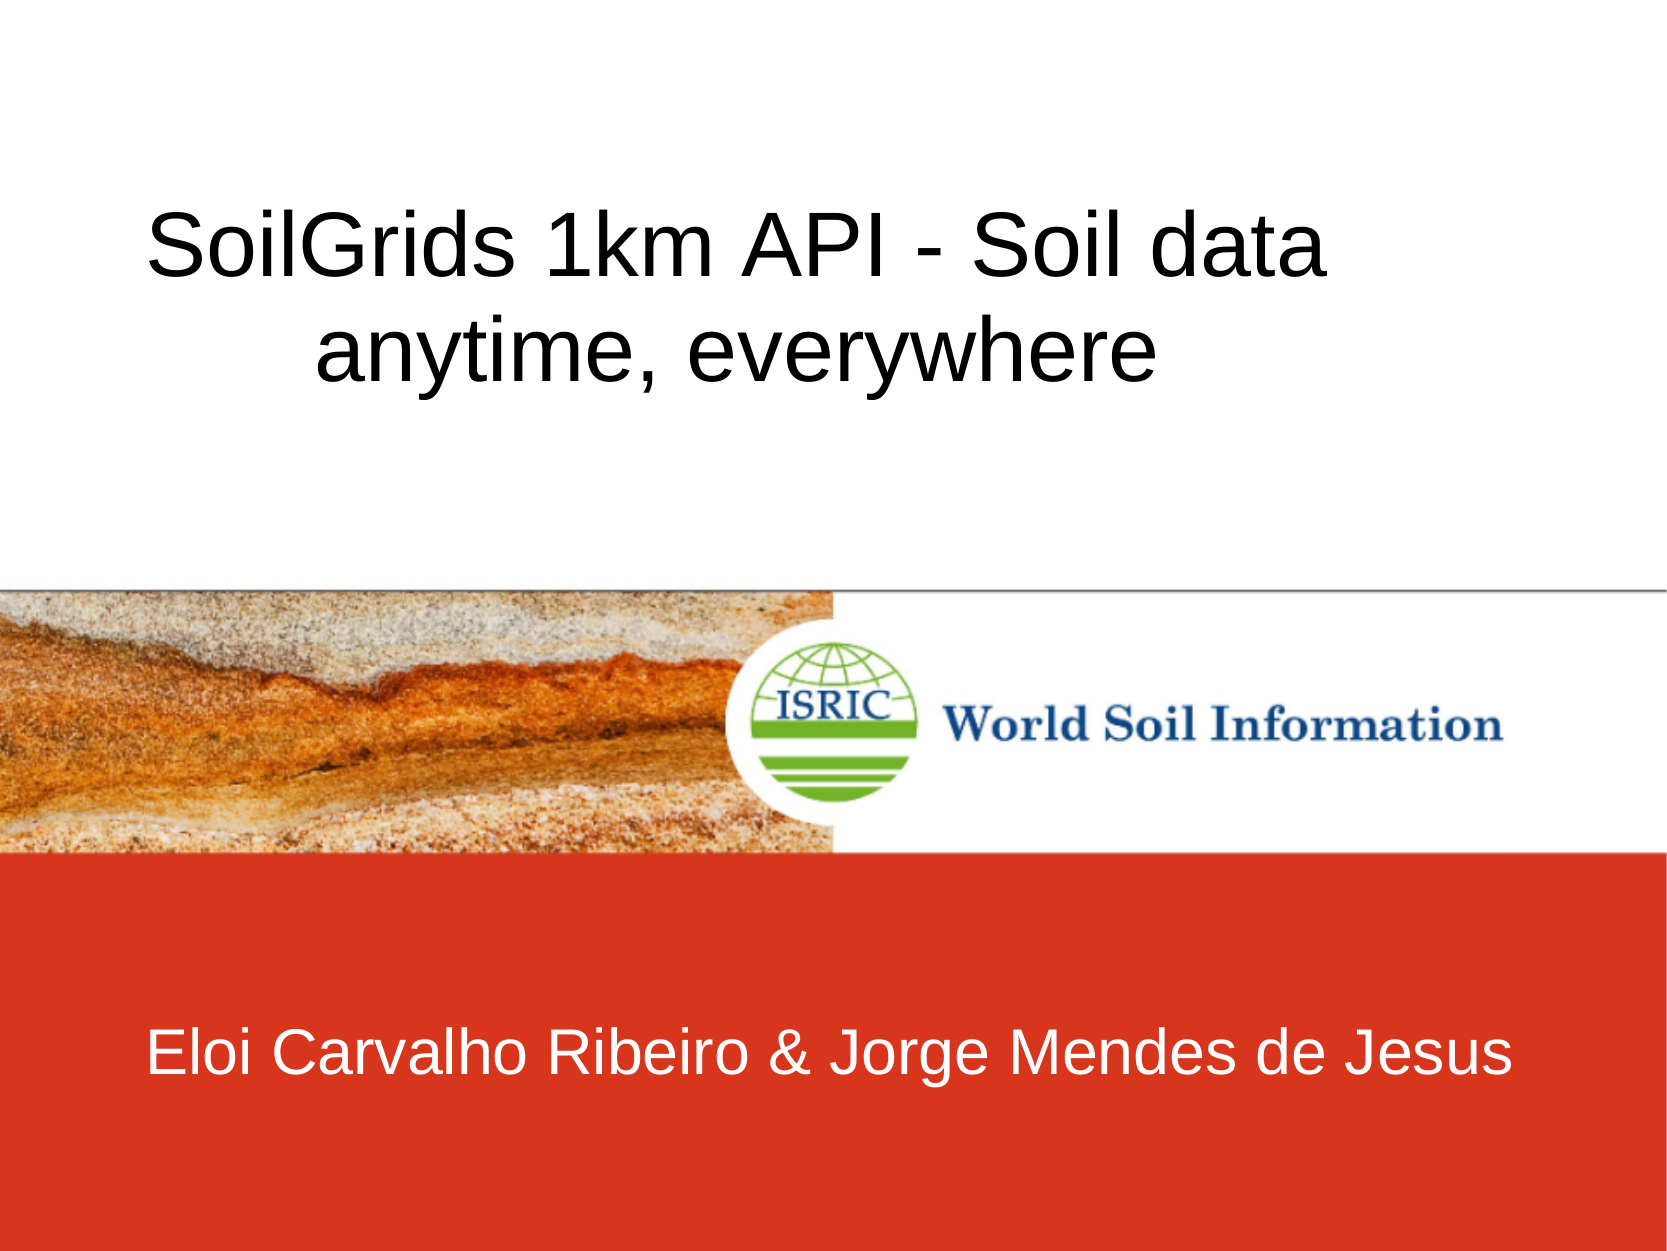

# SoilGrids 1km API - Soil data anytime, everywhere
Eloi Carvalho Ribeiro & Jorge Mendes de Jesus